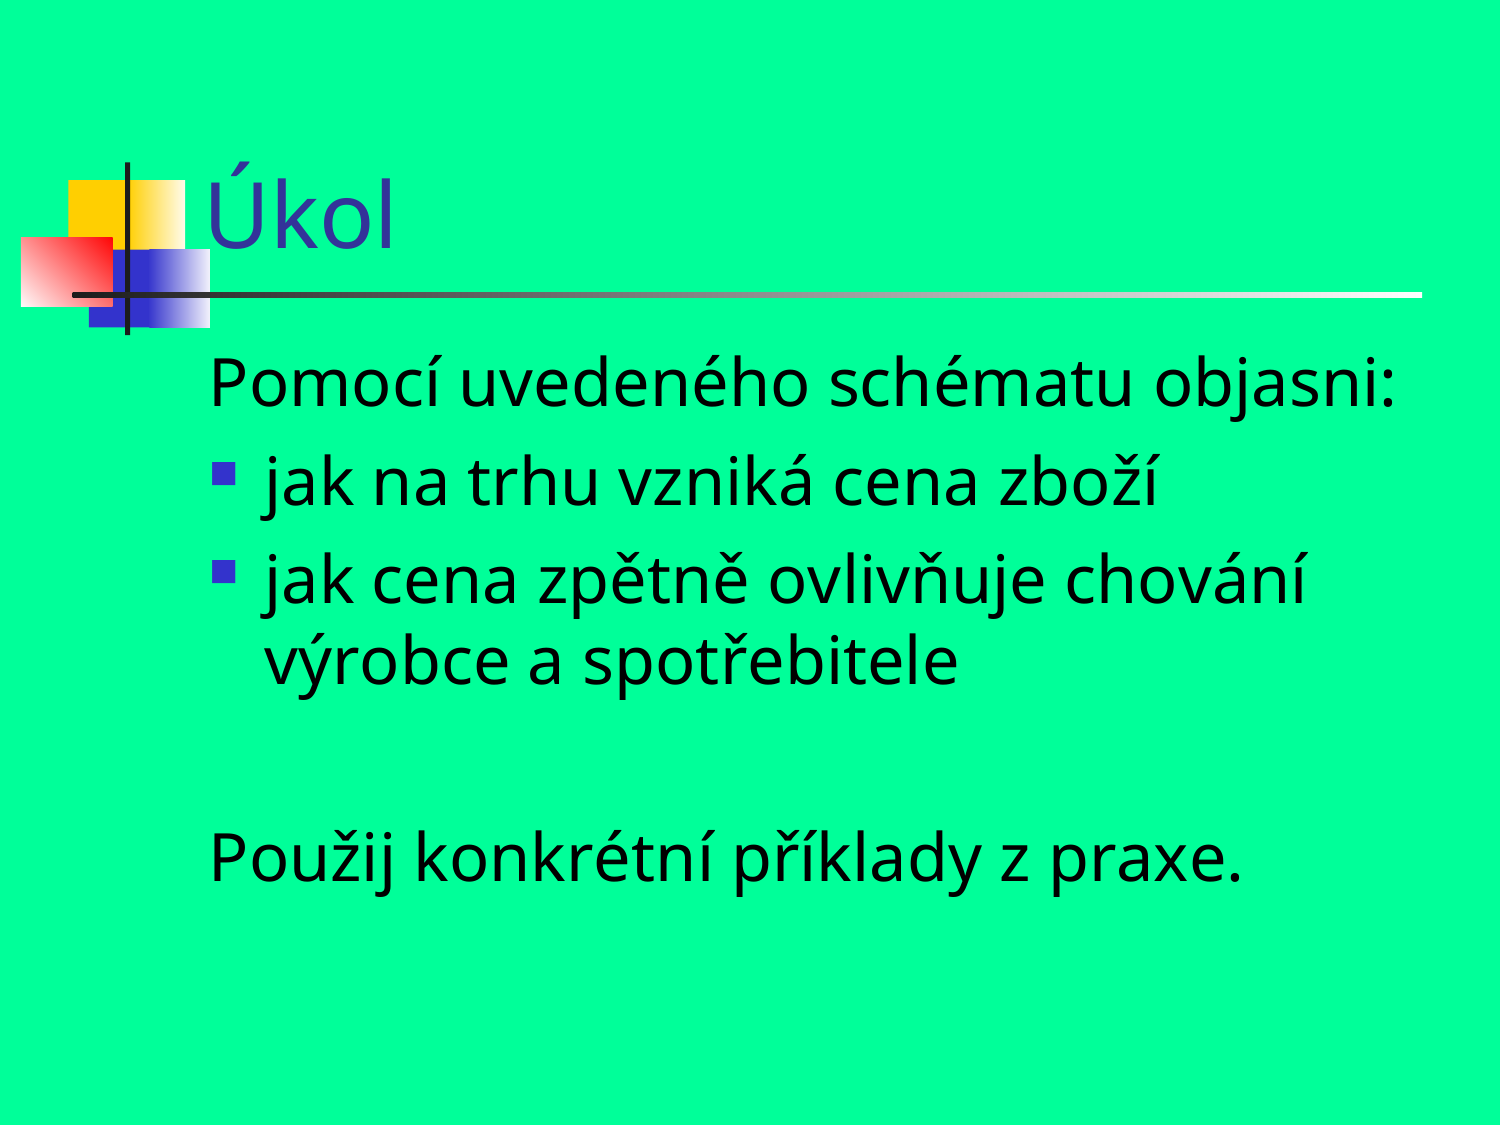

# Úkol
Pomocí uvedeného schématu objasni:
jak na trhu vzniká cena zboží
jak cena zpětně ovlivňuje chování výrobce a spotřebitele
Použij konkrétní příklady z praxe.